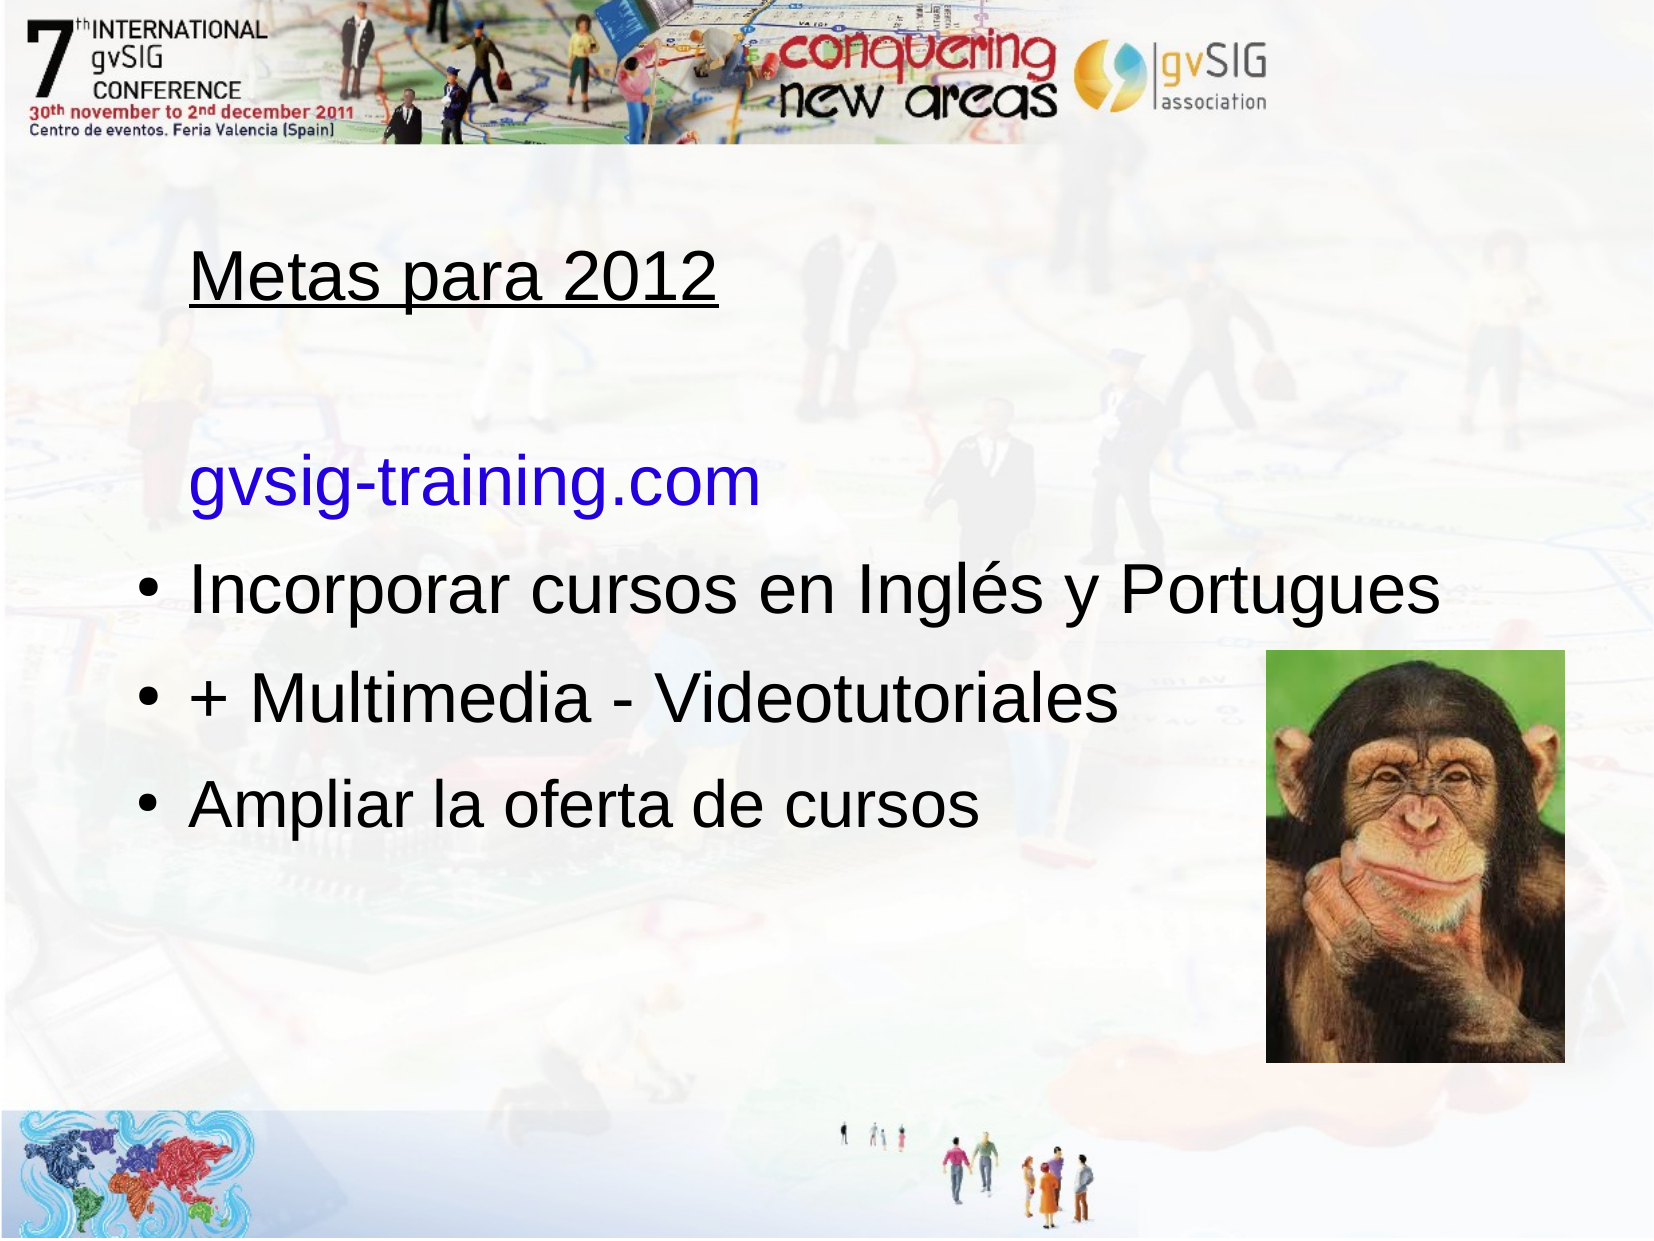

# Metas para 2012
gvsig-training.com
Incorporar cursos en Inglés y Portugues
+ Multimedia - Videotutoriales
Ampliar la oferta de cursos